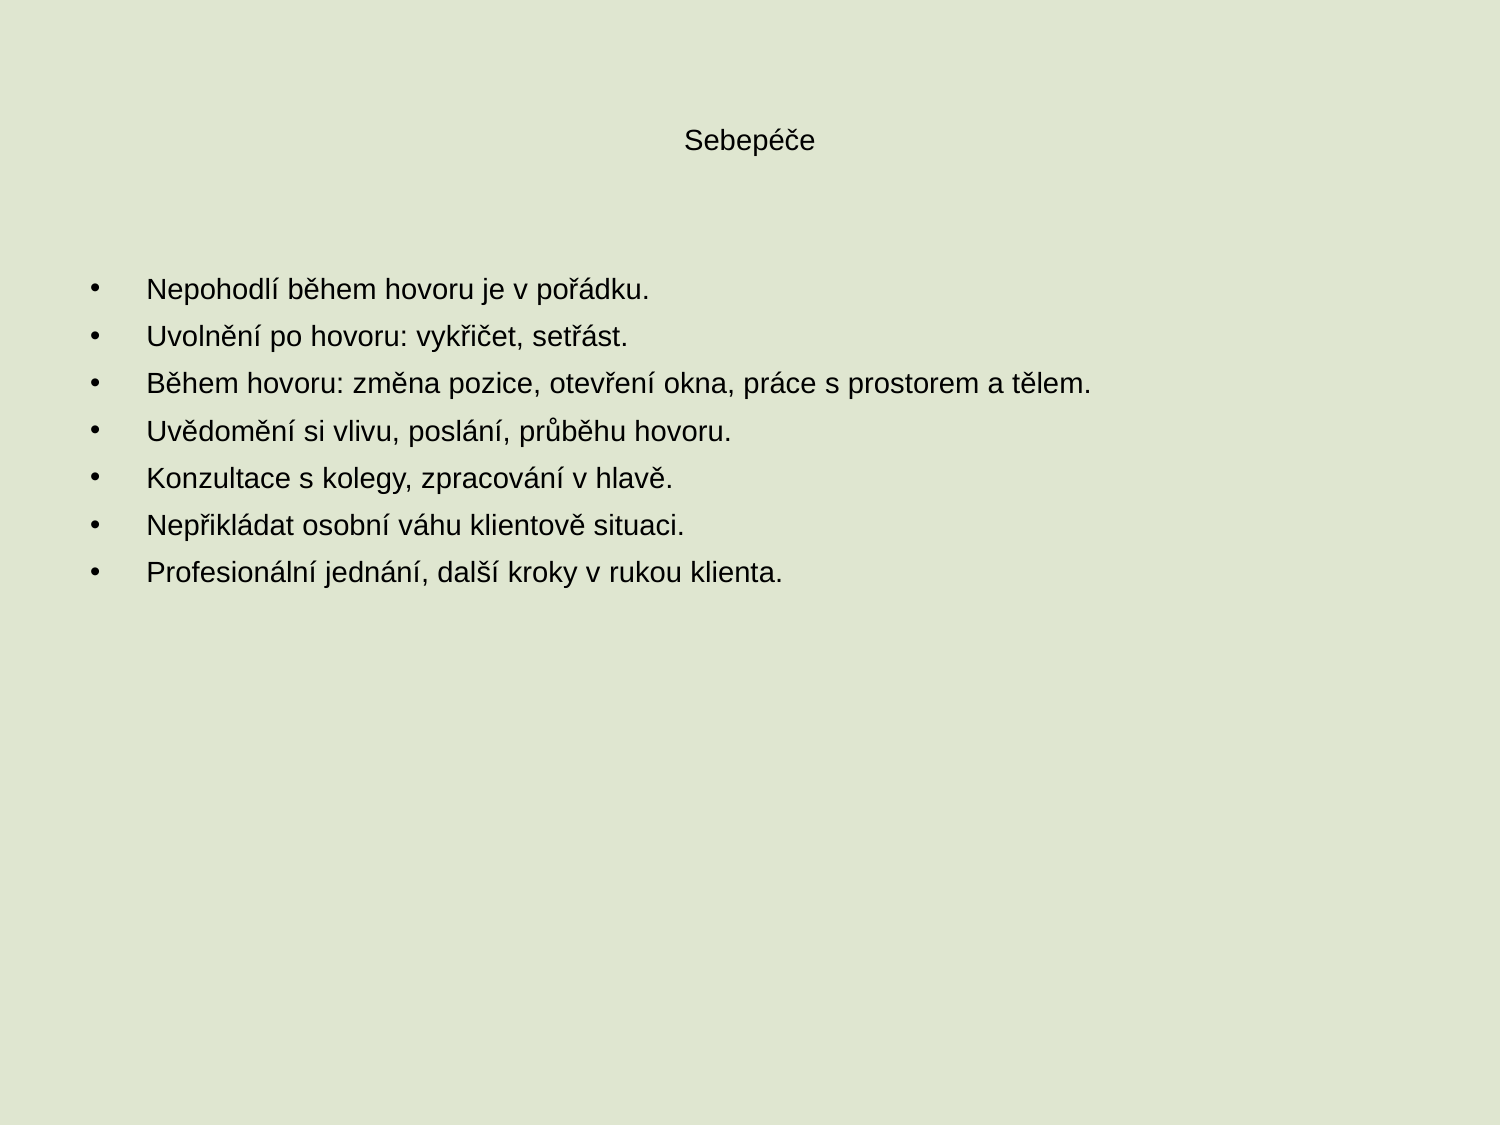

# Sebepéče
Nepohodlí během hovoru je v pořádku.
Uvolnění po hovoru: vykřičet, setřást.
Během hovoru: změna pozice, otevření okna, práce s prostorem a tělem.
Uvědomění si vlivu, poslání, průběhu hovoru.
Konzultace s kolegy, zpracování v hlavě.
Nepřikládat osobní váhu klientově situaci.
Profesionální jednání, další kroky v rukou klienta.